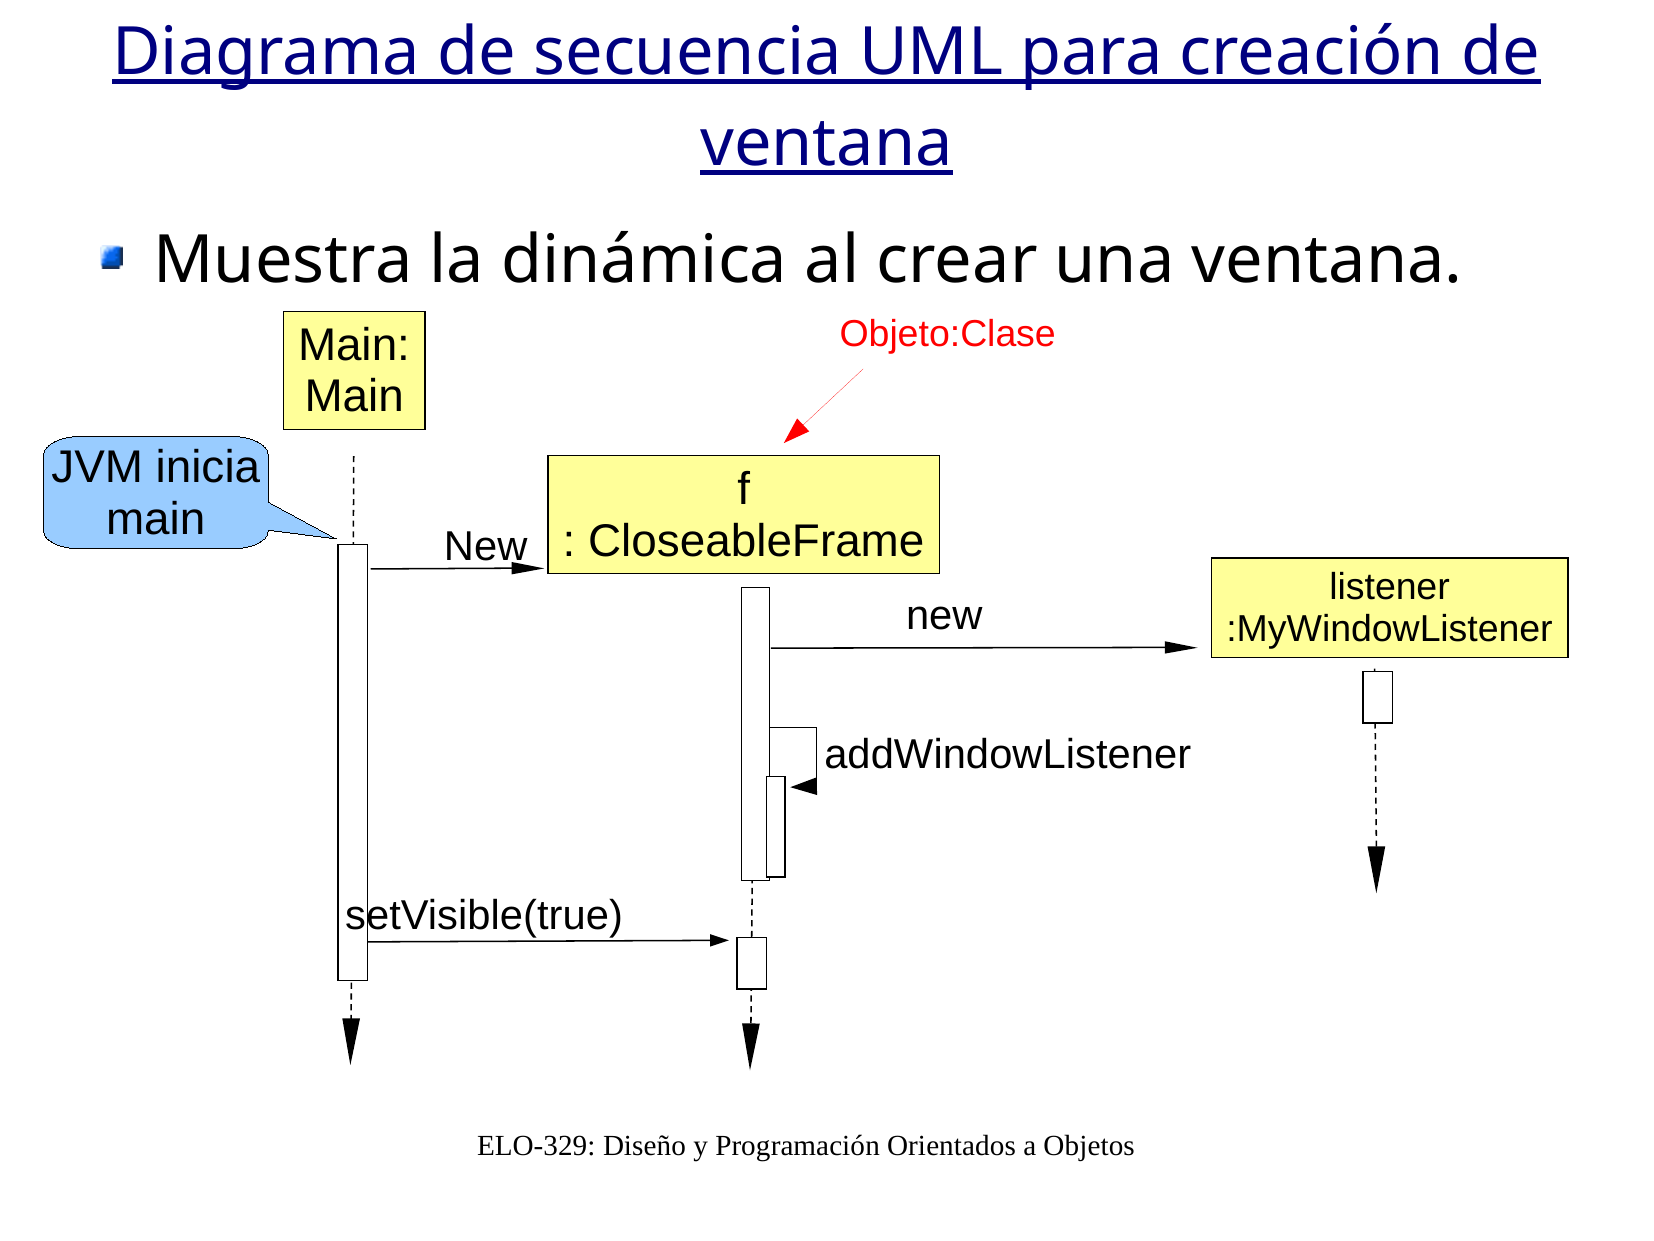

# Diagrama de secuencia UML para creación de ventana
Muestra la dinámica al crear una ventana.
Objeto:Clase
Main:
Main
JVM inicia
main
f
: CloseableFrame
New
listener
:MyWindowListener
new
addWindowListener
setVisible(true)